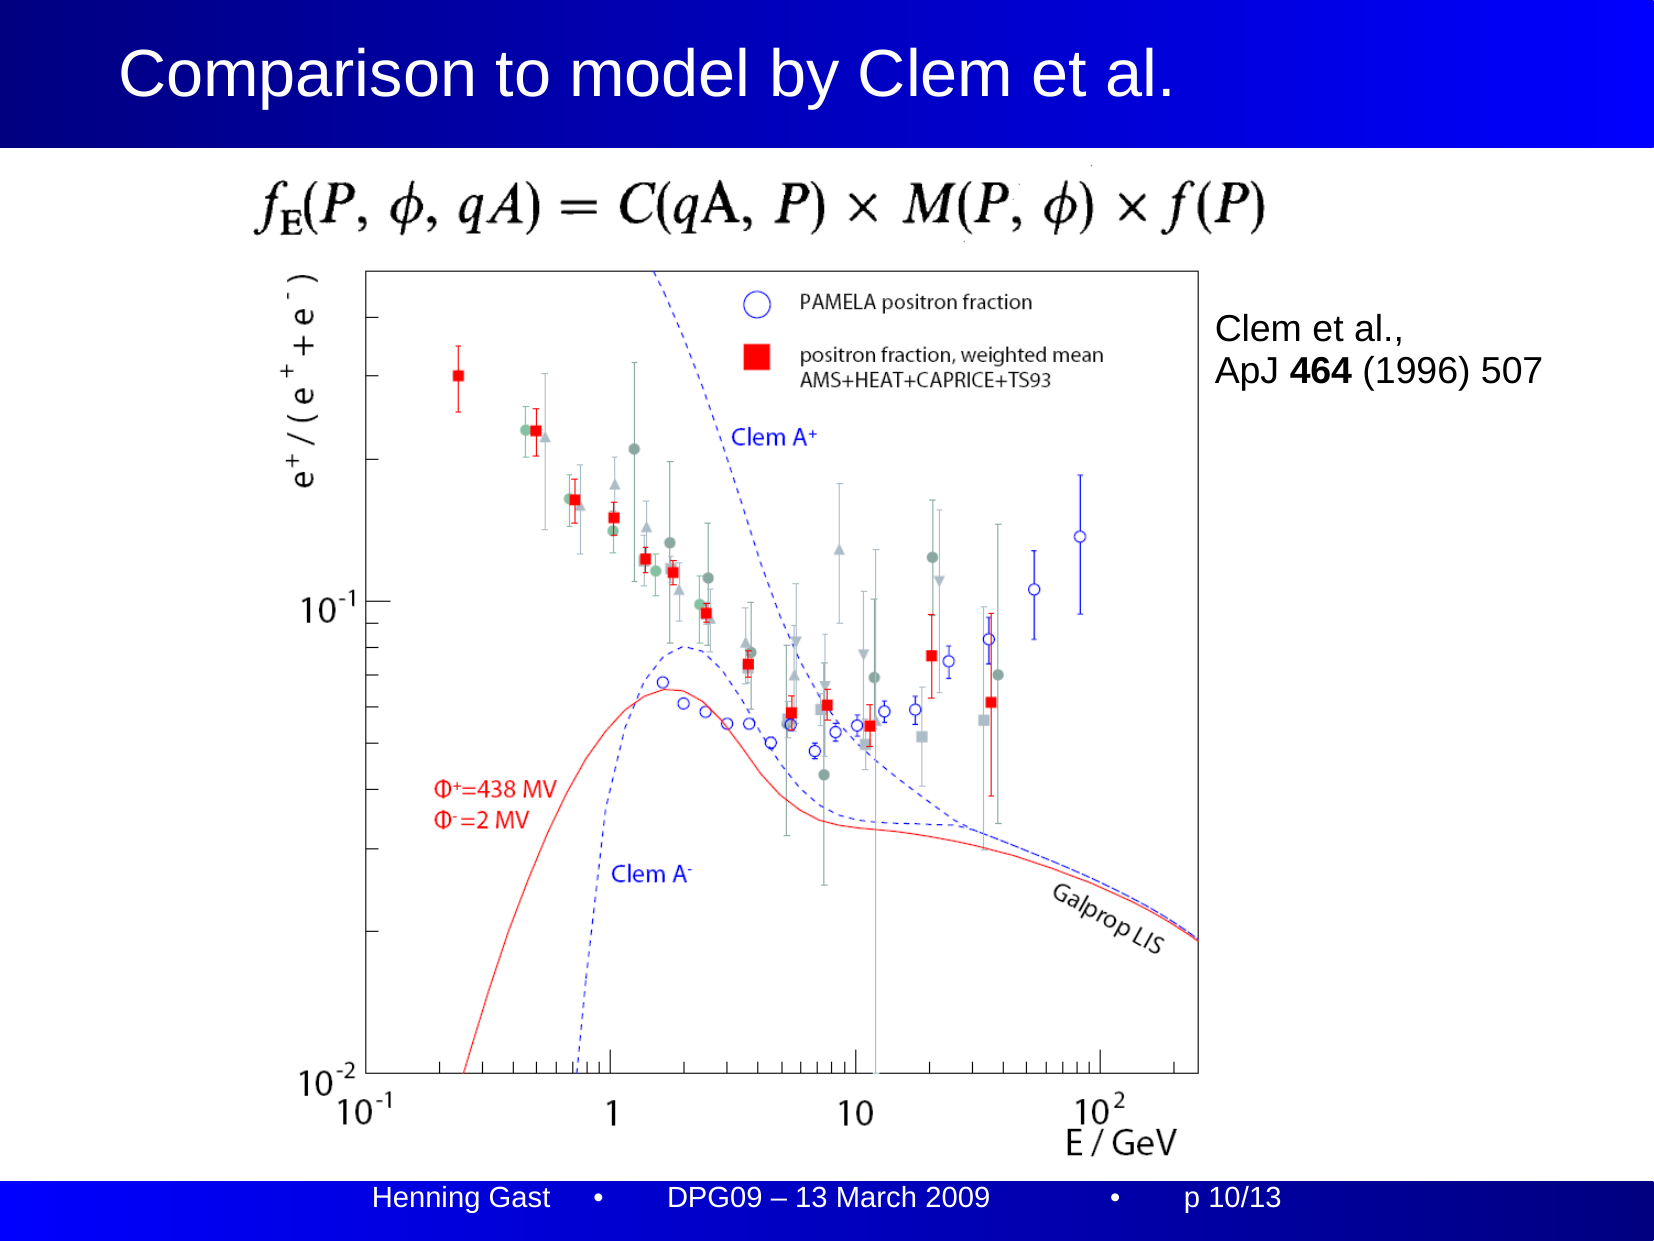

# Comparison to model by Clem et al.
Clem et al.,
ApJ 464 (1996) 507